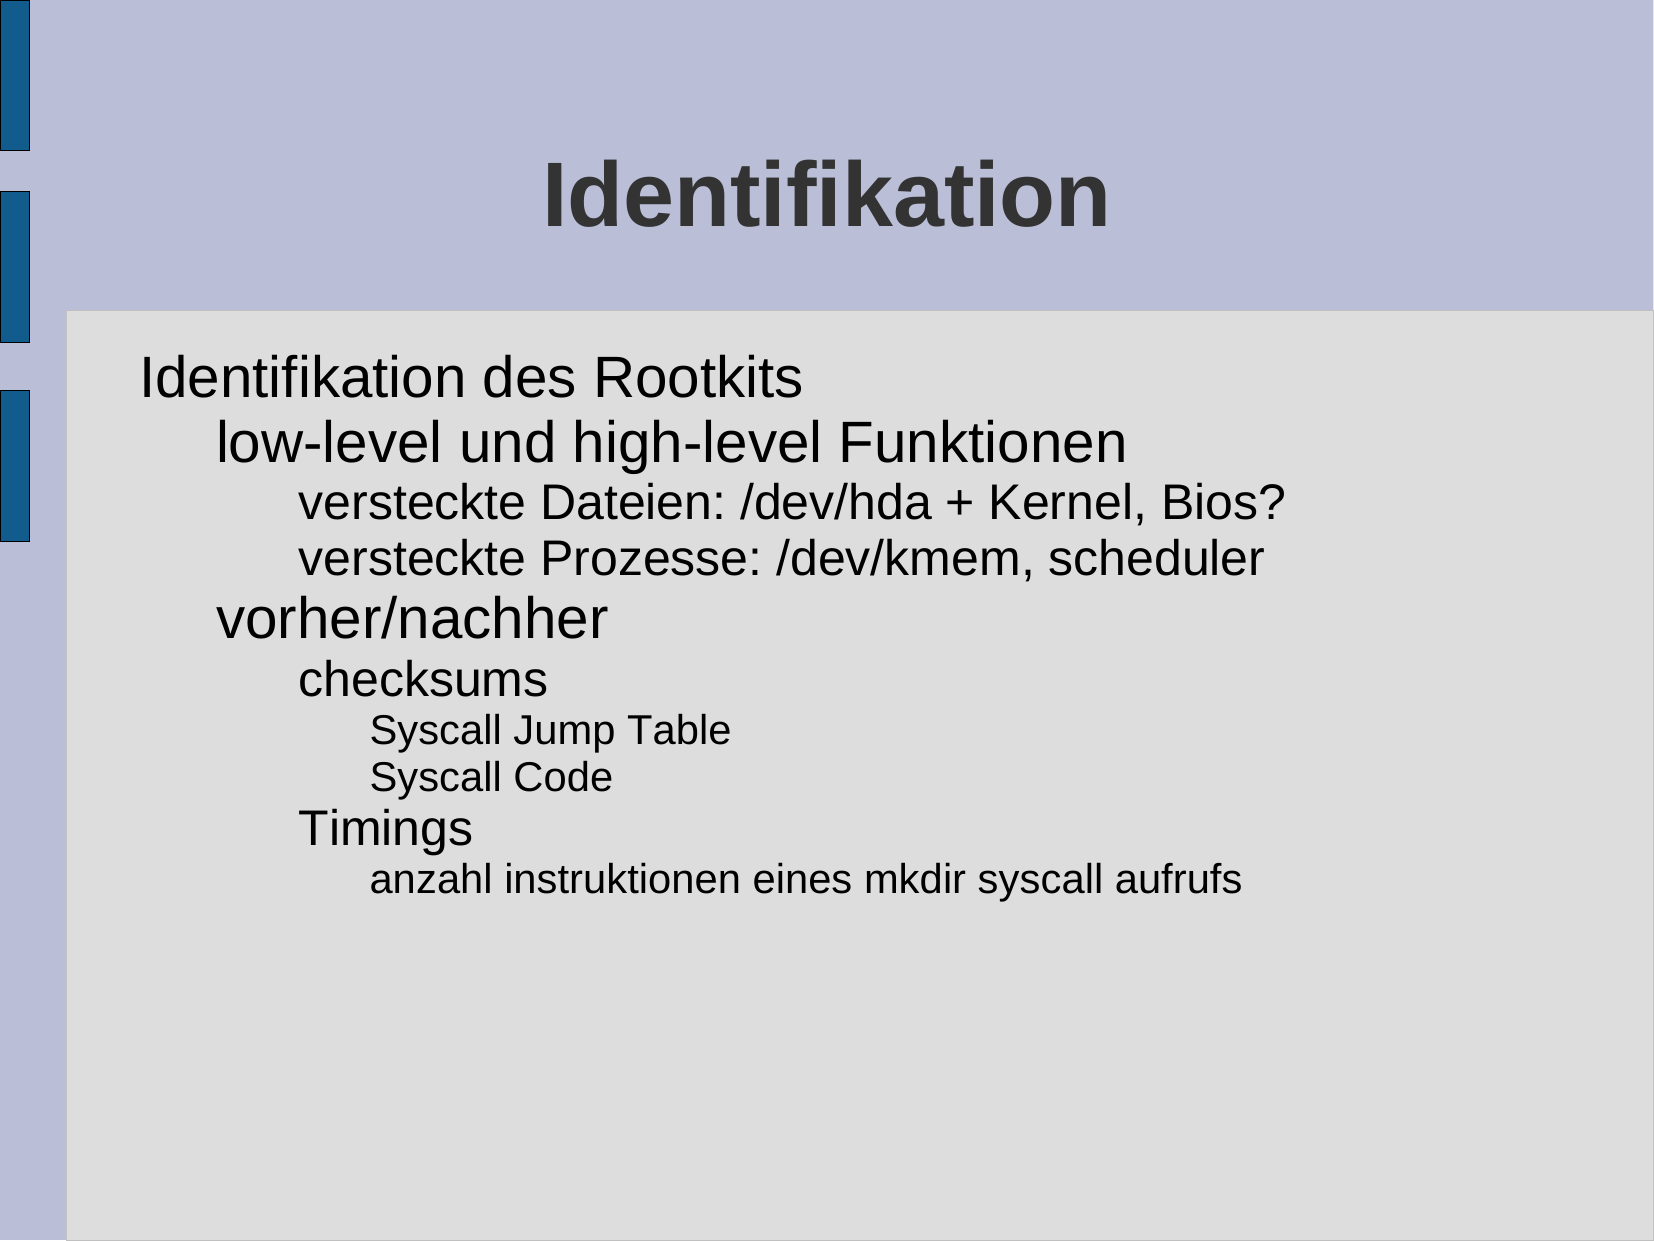

# Identifikation
Identifikation des Rootkits
low-level und high-level Funktionen
versteckte Dateien: /dev/hda + Kernel, Bios?
versteckte Prozesse: /dev/kmem, scheduler
vorher/nachher
checksums
Syscall Jump Table
Syscall Code
Timings
anzahl instruktionen eines mkdir syscall aufrufs